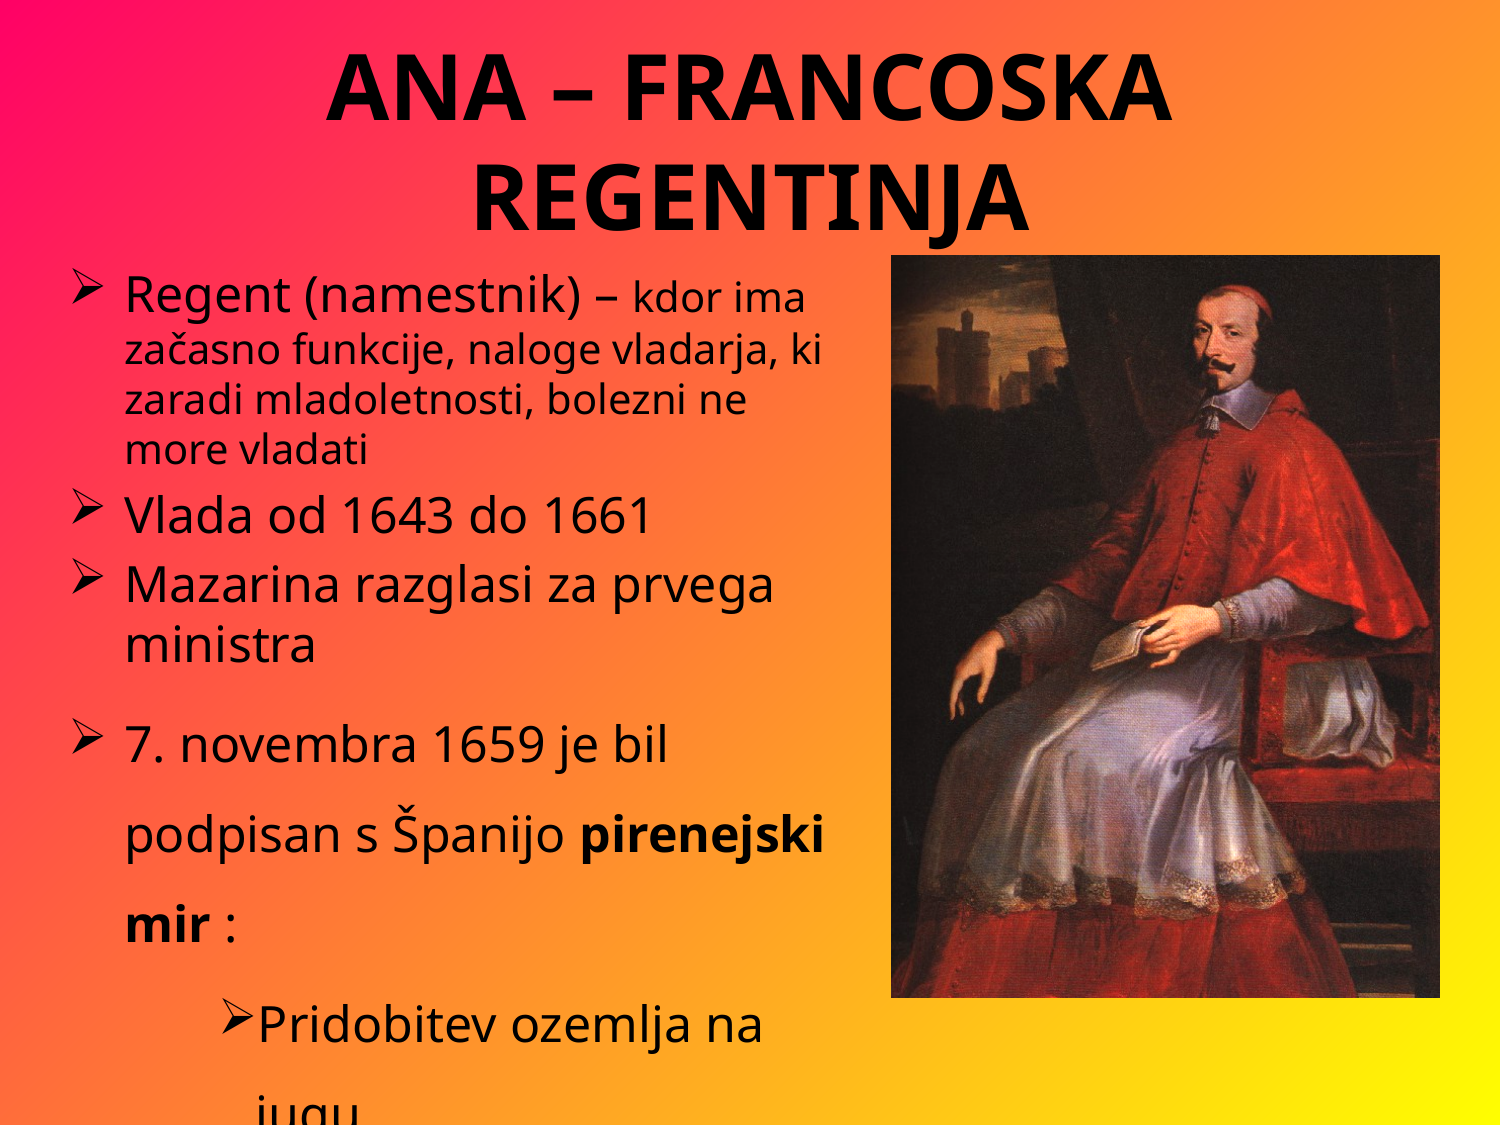

# ANA – FRANCOSKA REGENTINJA
Regent (namestnik) – kdor ima začasno funkcije, naloge vladarja, ki zaradi mladoletnosti, bolezni ne more vladati
Vlada od 1643 do 1661
Mazarina razglasi za prvega ministra
7. novembra 1659 je bil podpisan s Španijo pirenejski mir :
Pridobitev ozemlja na jugu
Ženitna pogodba Ludvika XIV.